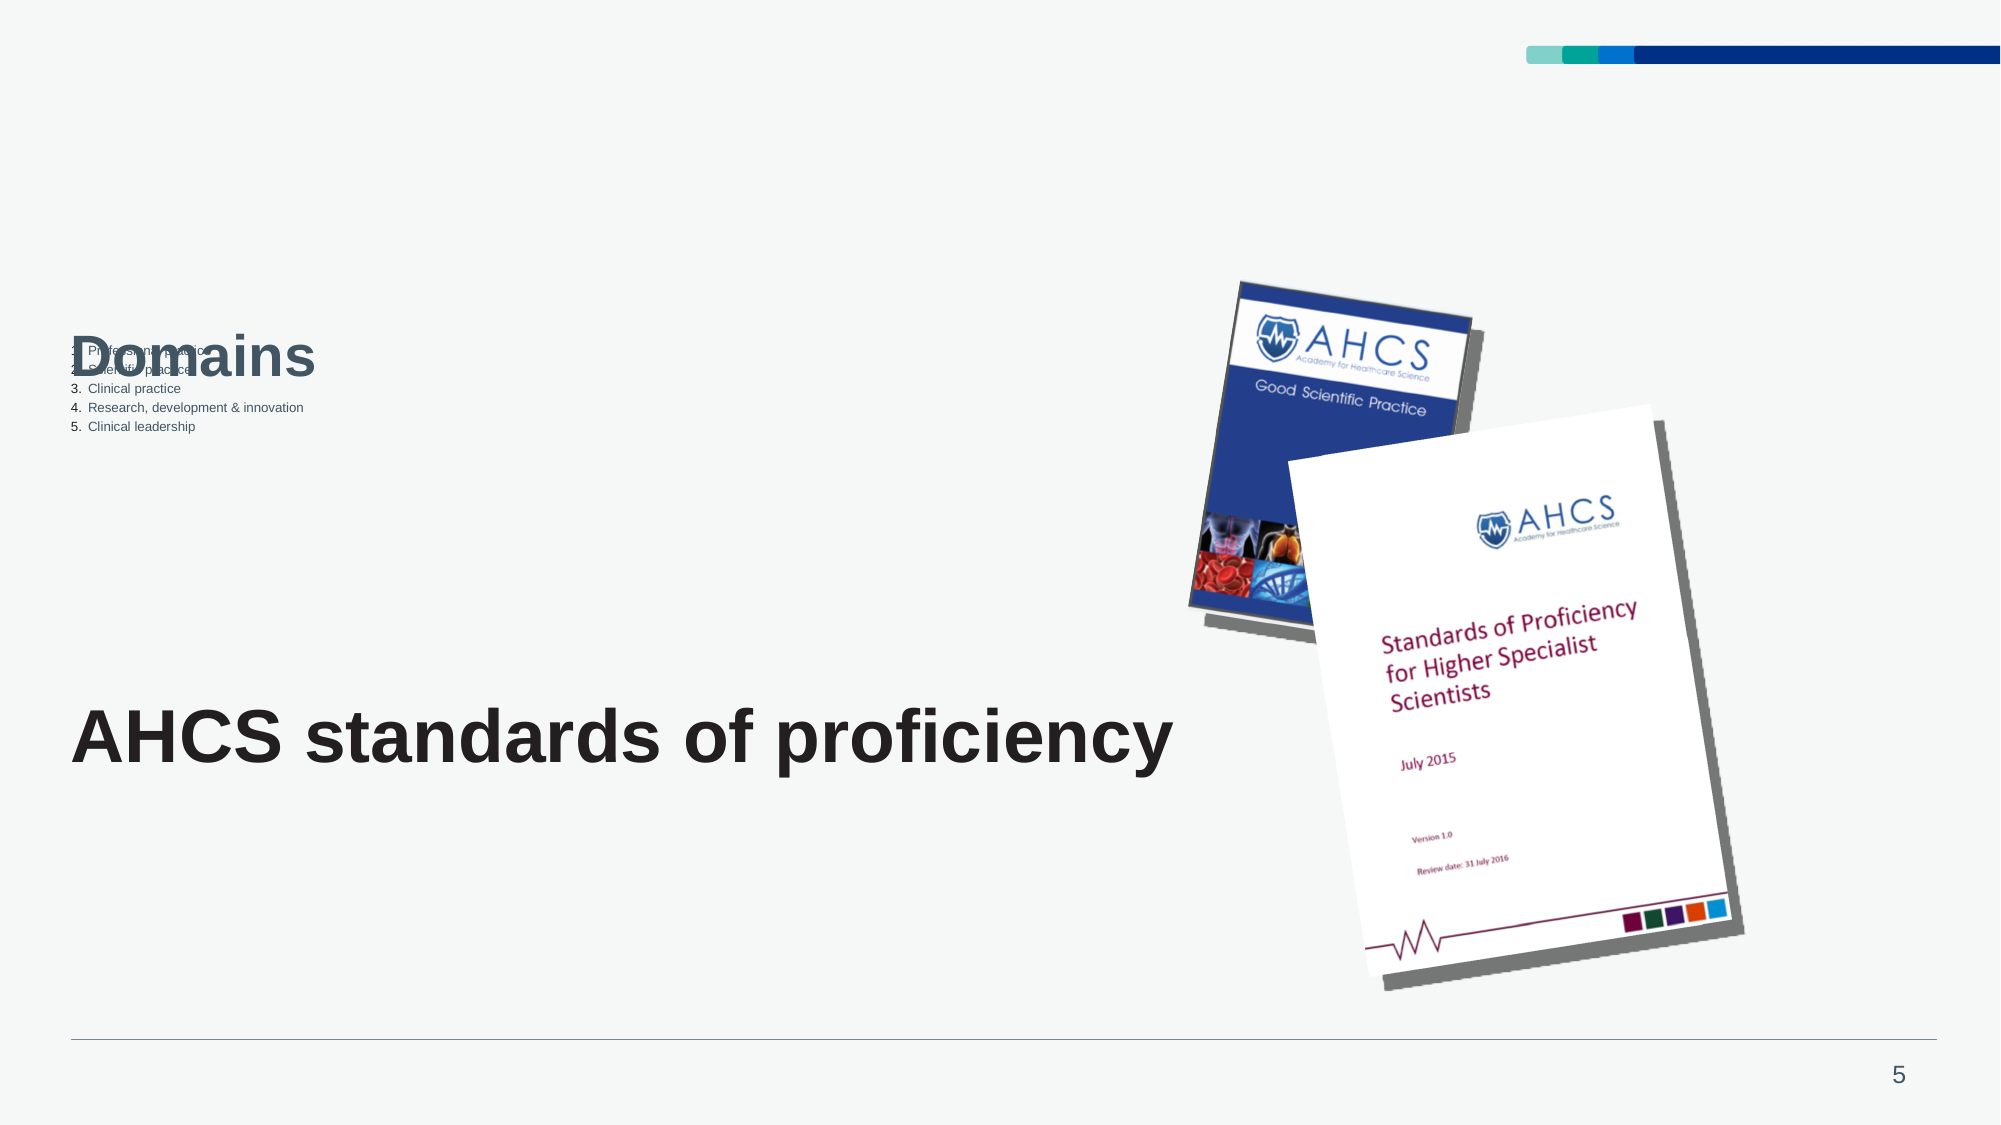

# Professional practice
Scientific practice
Clinical practice
Research, development & innovation
Clinical leadership
Domains
AHCS standards of proficiency